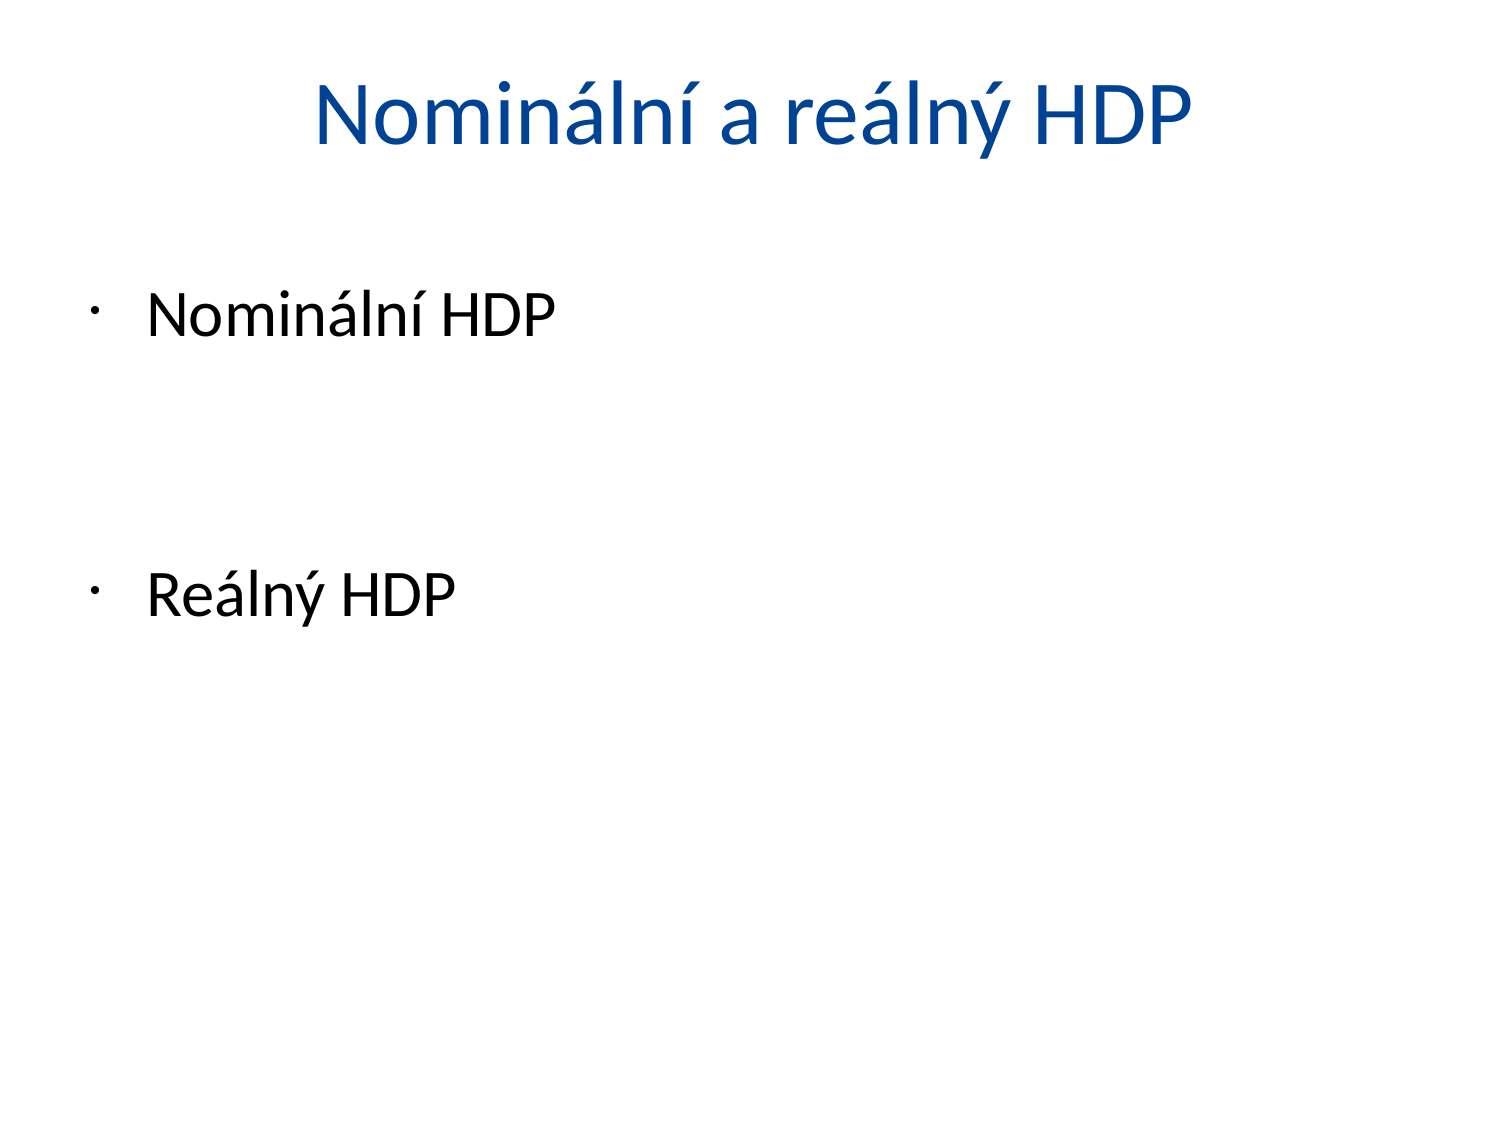

# Nominální a reálný HDP
Nominální HDP
Reálný HDP